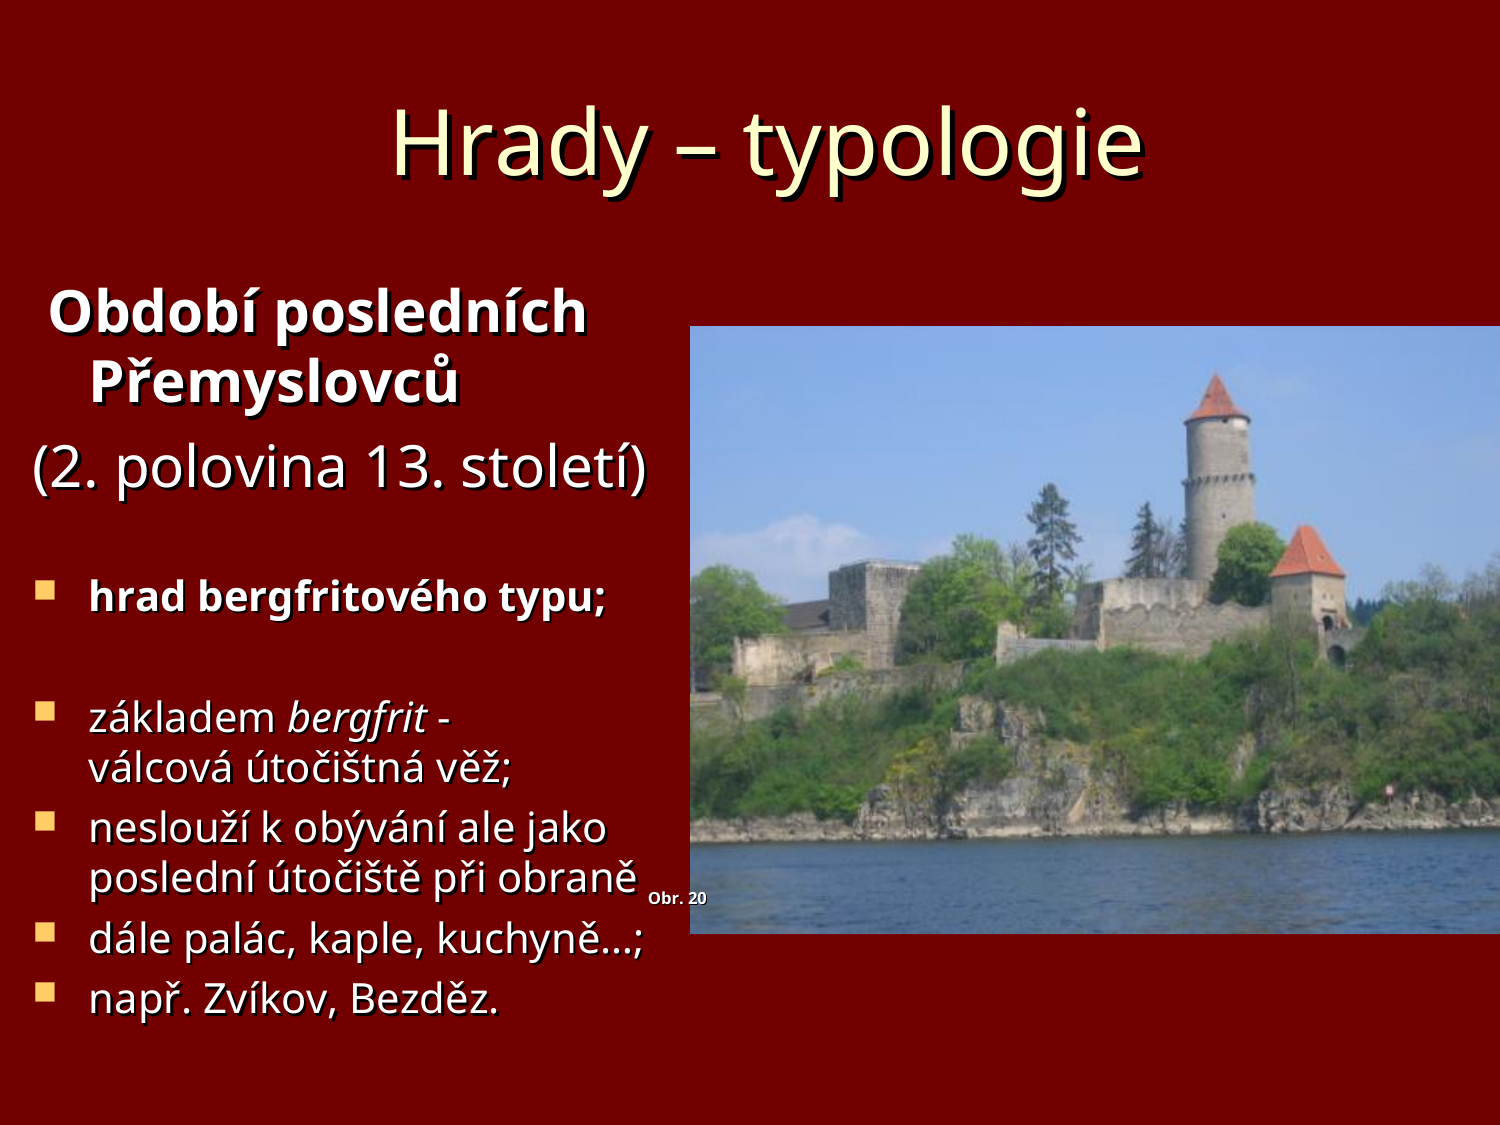

# Hrady – typologie
 Období posledních Přemyslovců
(2. polovina 13. století)
hrad bergfritového typu;
základem bergfrit - válcová útočištná věž;
neslouží k obývání ale jako poslední útočiště při obraně
dále palác, kaple, kuchyně…;
např. Zvíkov, Bezděz.
Obr. 20